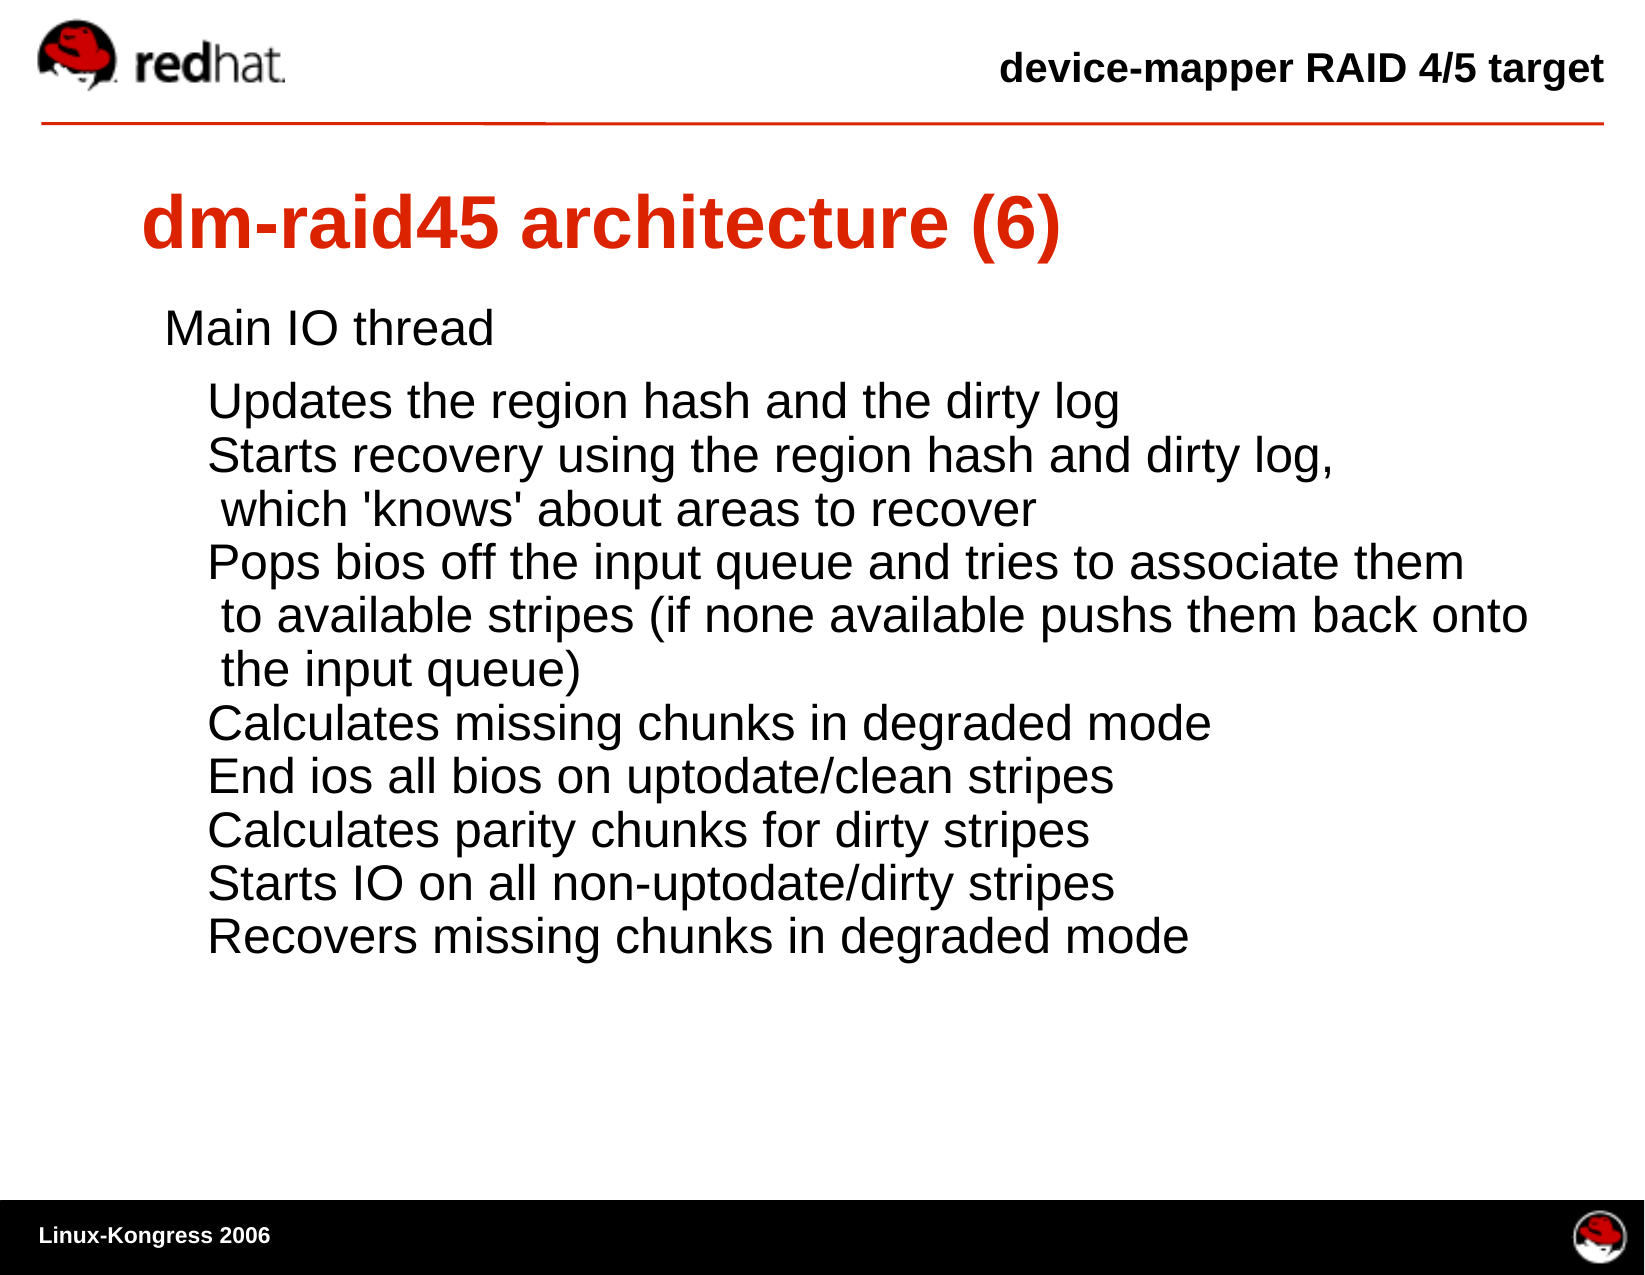

device-mapper RAID 4/5 target
dm-raid45 architecture (6)
 Main IO thread
 Updates the region hash and the dirty log
 Starts recovery using the region hash and dirty log,
 which 'knows' about areas to recover
 Pops bios off the input queue and tries to associate them
 to available stripes (if none available pushs them back onto
 the input queue)
 Calculates missing chunks in degraded mode
 End ios all bios on uptodate/clean stripes
 Calculates parity chunks for dirty stripes
 Starts IO on all non-uptodate/dirty stripes
 Recovers missing chunks in degraded mode
Linux-Kongress 2006